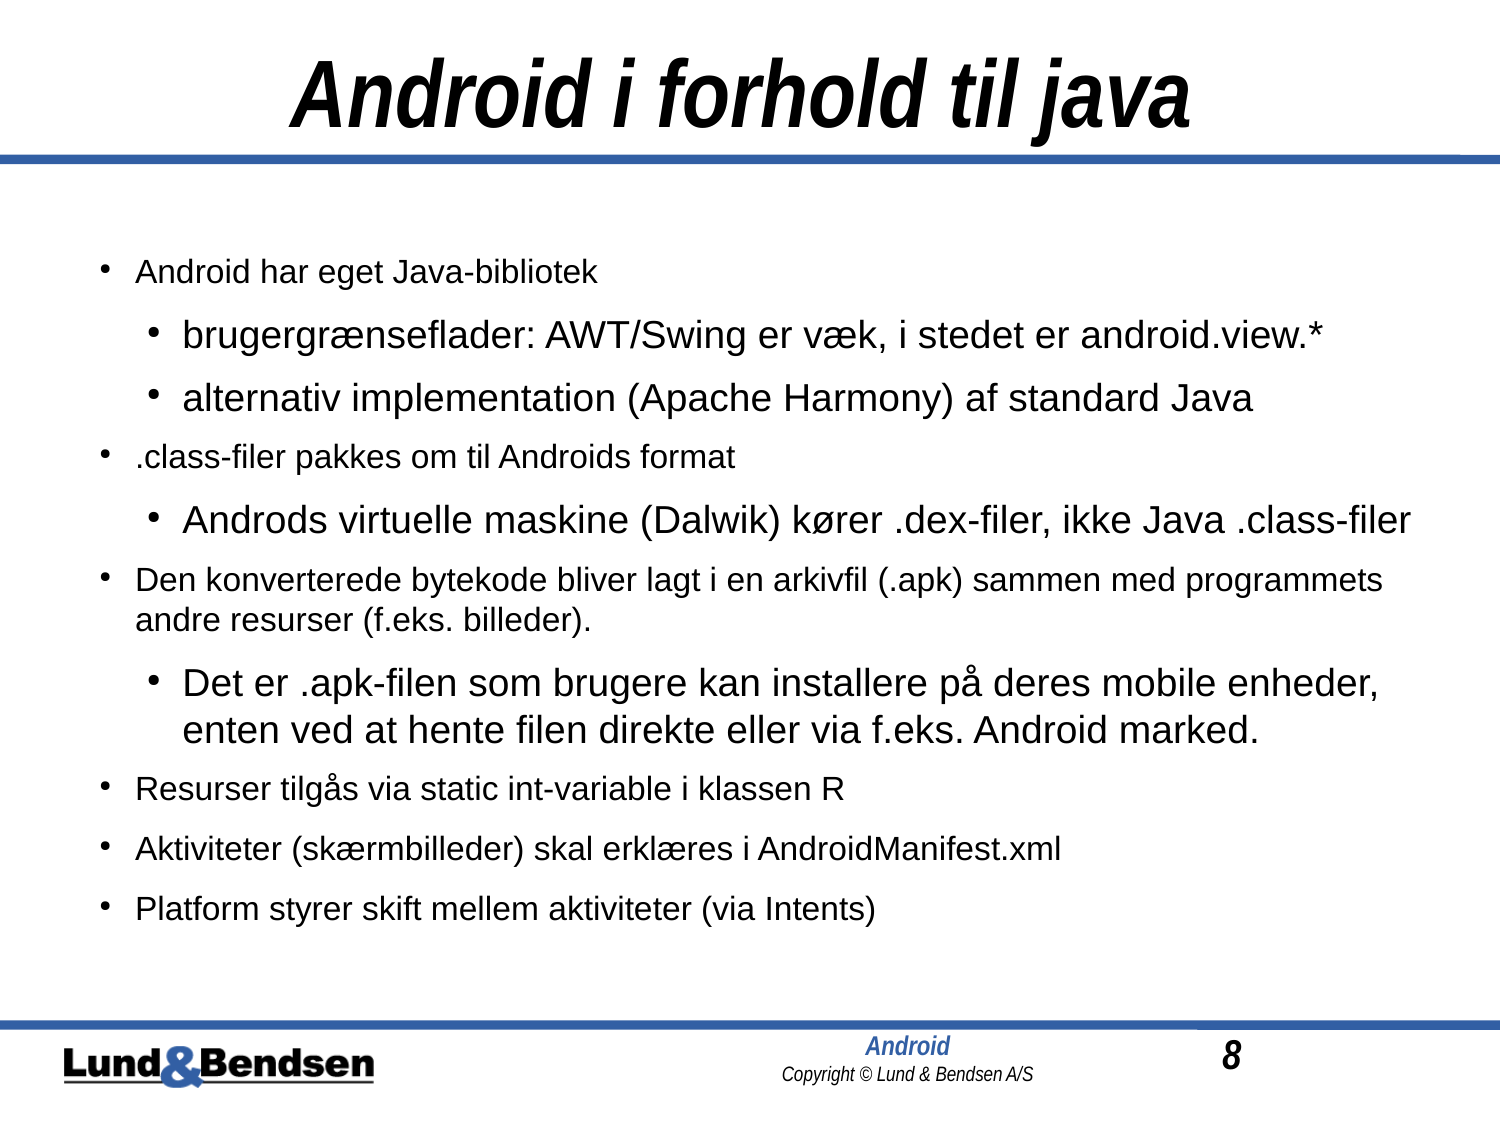

# Android i forhold til java
Android har eget Java-bibliotek
brugergrænseflader: AWT/Swing er væk, i stedet er android.view.*
alternativ implementation (Apache Harmony) af standard Java
.class-filer pakkes om til Androids format
Androds virtuelle maskine (Dalwik) kører .dex-filer, ikke Java .class-filer
Den konverterede bytekode bliver lagt i en arkivfil (.apk) sammen med programmets andre resurser (f.eks. billeder).
Det er .apk-filen som brugere kan installere på deres mobile enheder, enten ved at hente filen direkte eller via f.eks. Android marked.
Resurser tilgås via static int-variable i klassen R
Aktiviteter (skærmbilleder) skal erklæres i AndroidManifest.xml
Platform styrer skift mellem aktiviteter (via Intents)